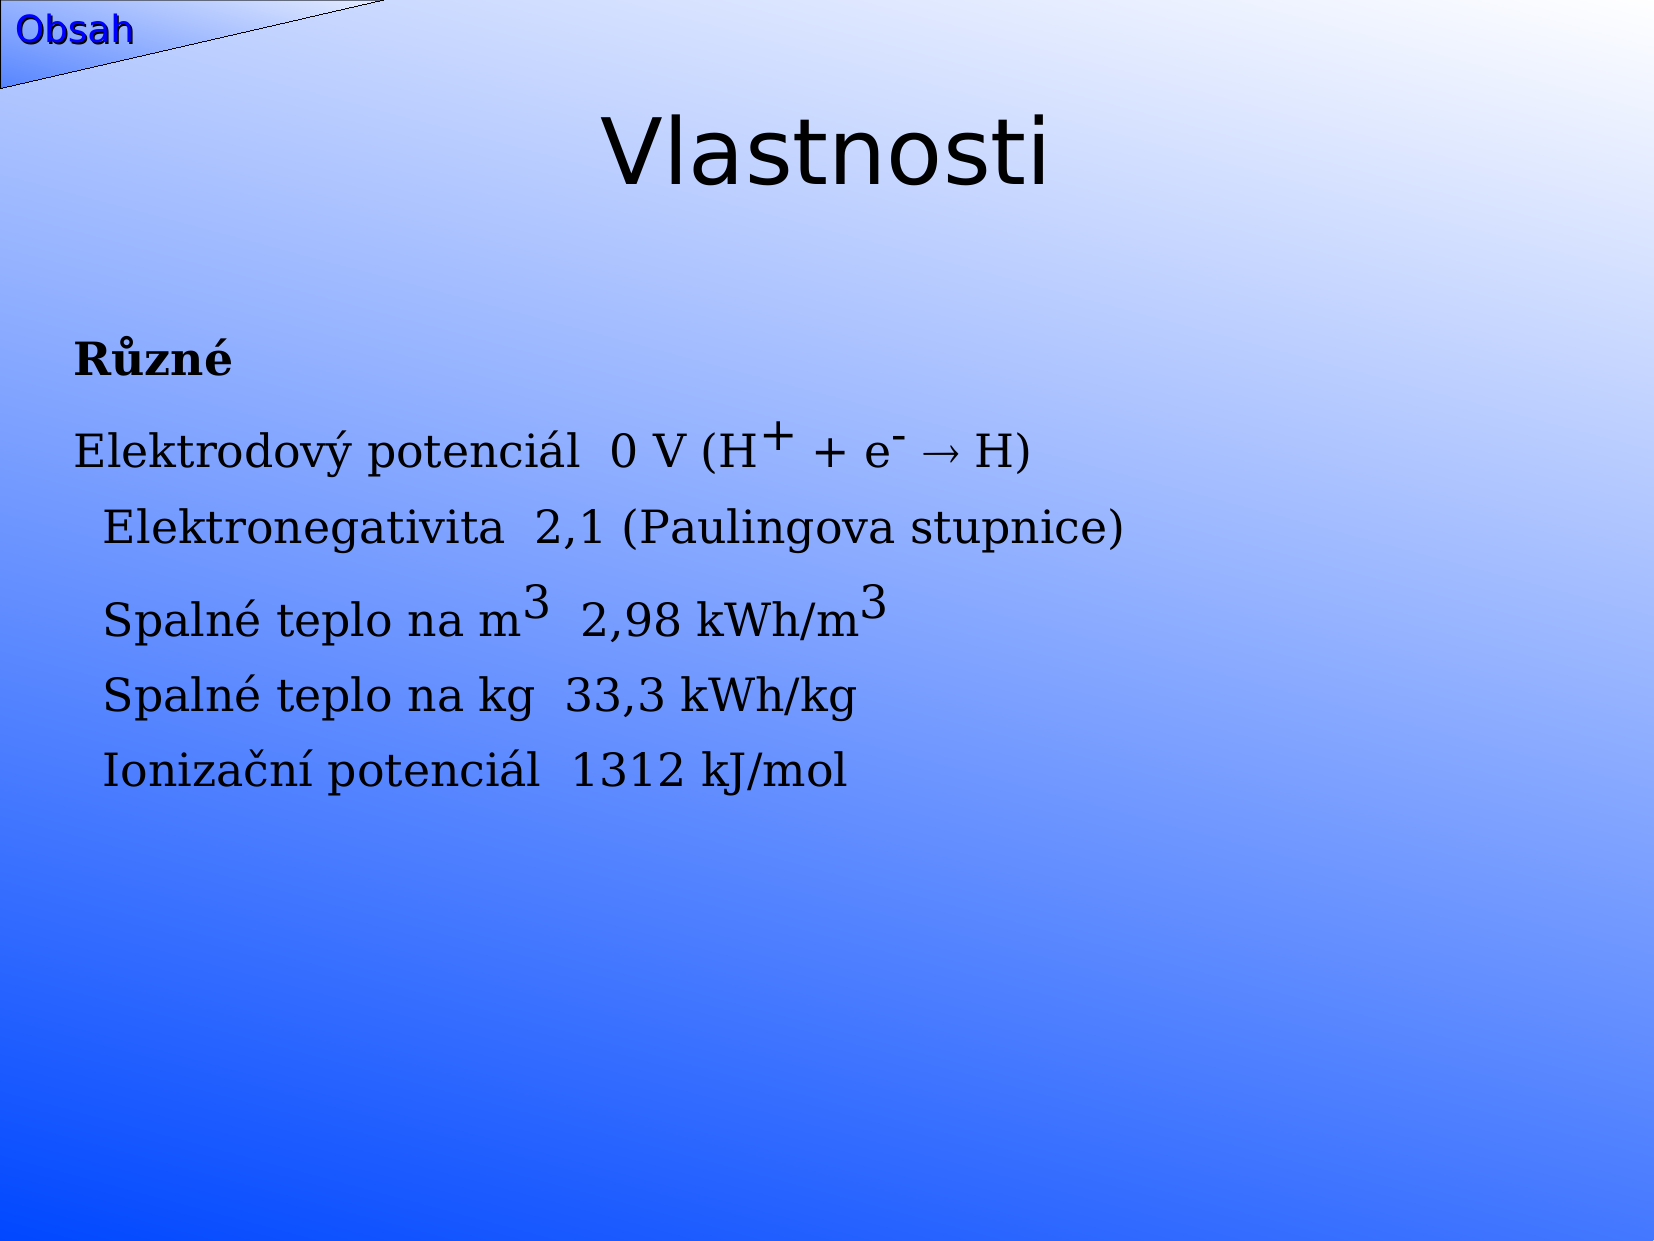

Obsah
# Vlastnosti
Různé
Elektrodový potenciál 0 V (H+ + e-  H)
 Elektronegativita 2,1 (Paulingova stupnice)
 Spalné teplo na m3 2,98 kWh/m3
 Spalné teplo na kg 33,3 kWh/kg
 Ionizační potenciál 1312 kJ/mol